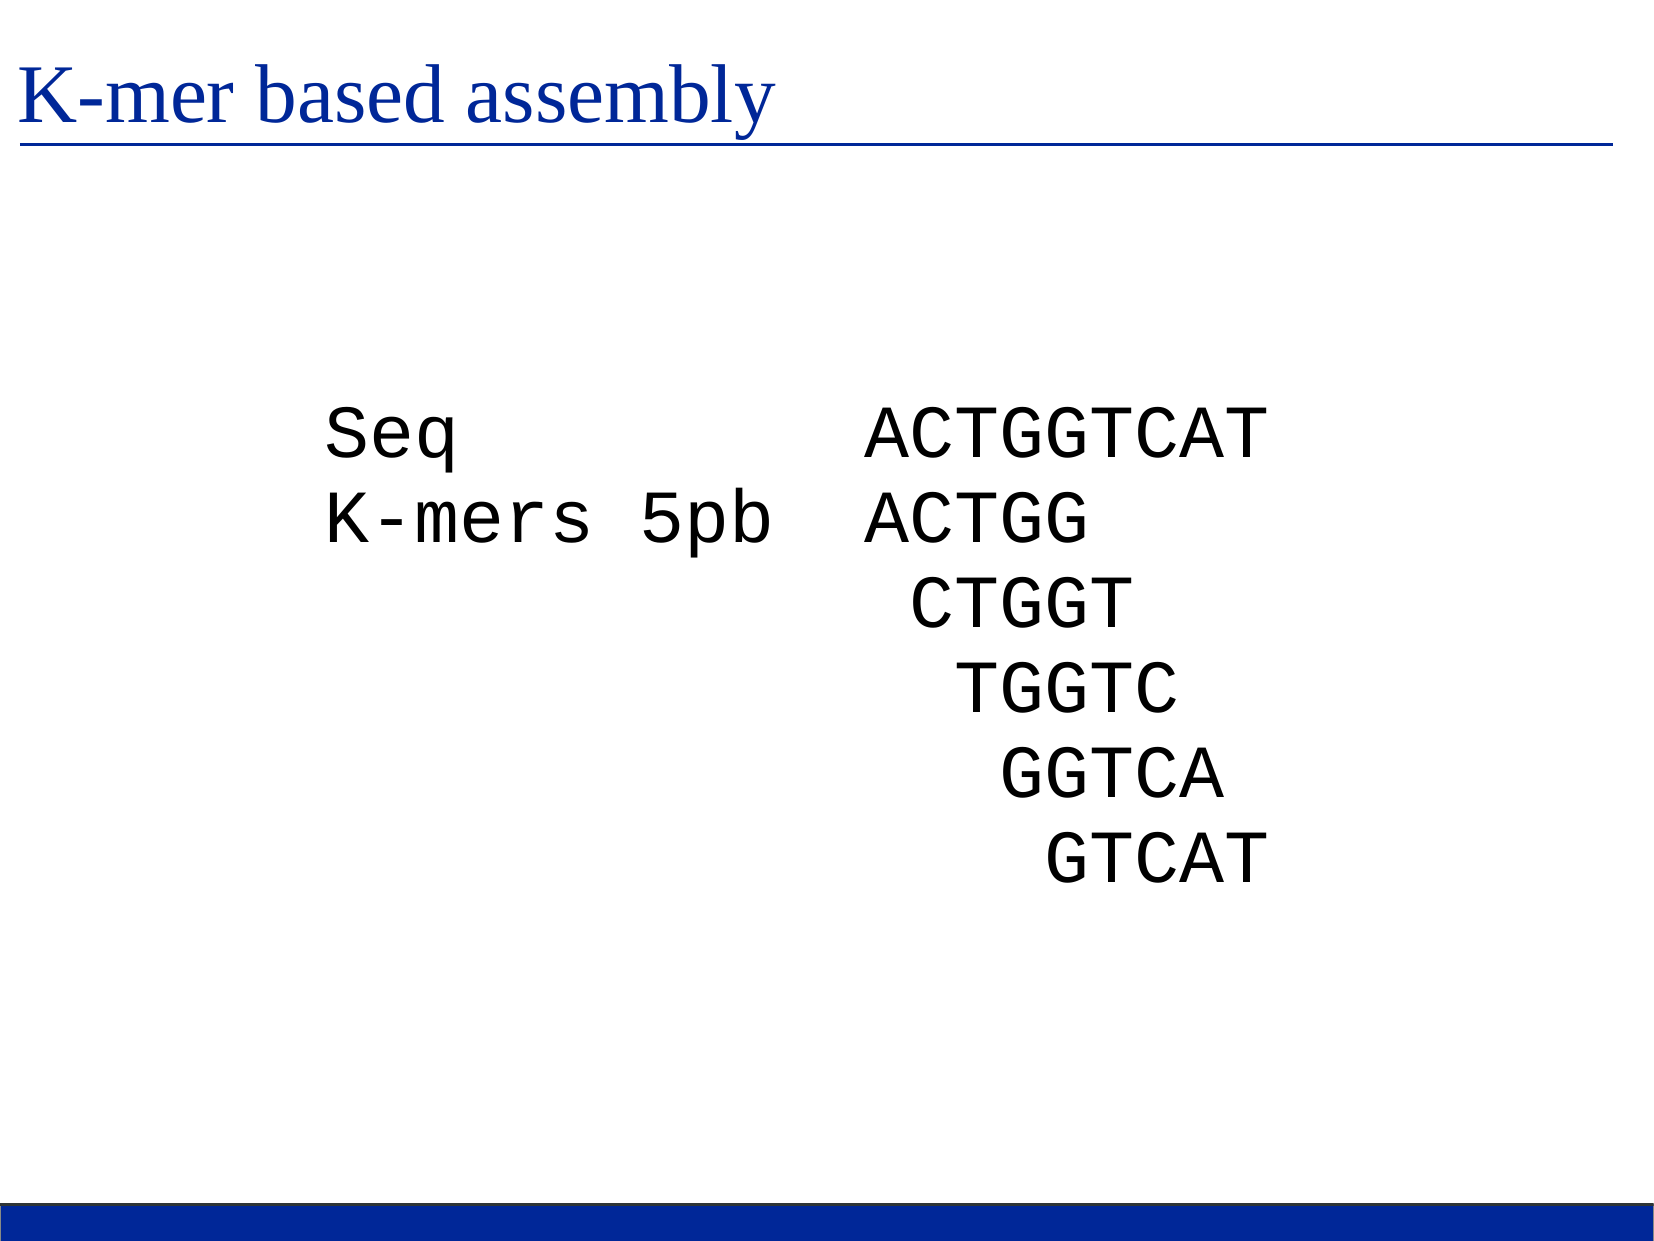

# K-mer based assembly
Seq ACTGGTCAT
K-mers 5pb ACTGG
 CTGGT
 TGGTC
 GGTCA
 GTCAT